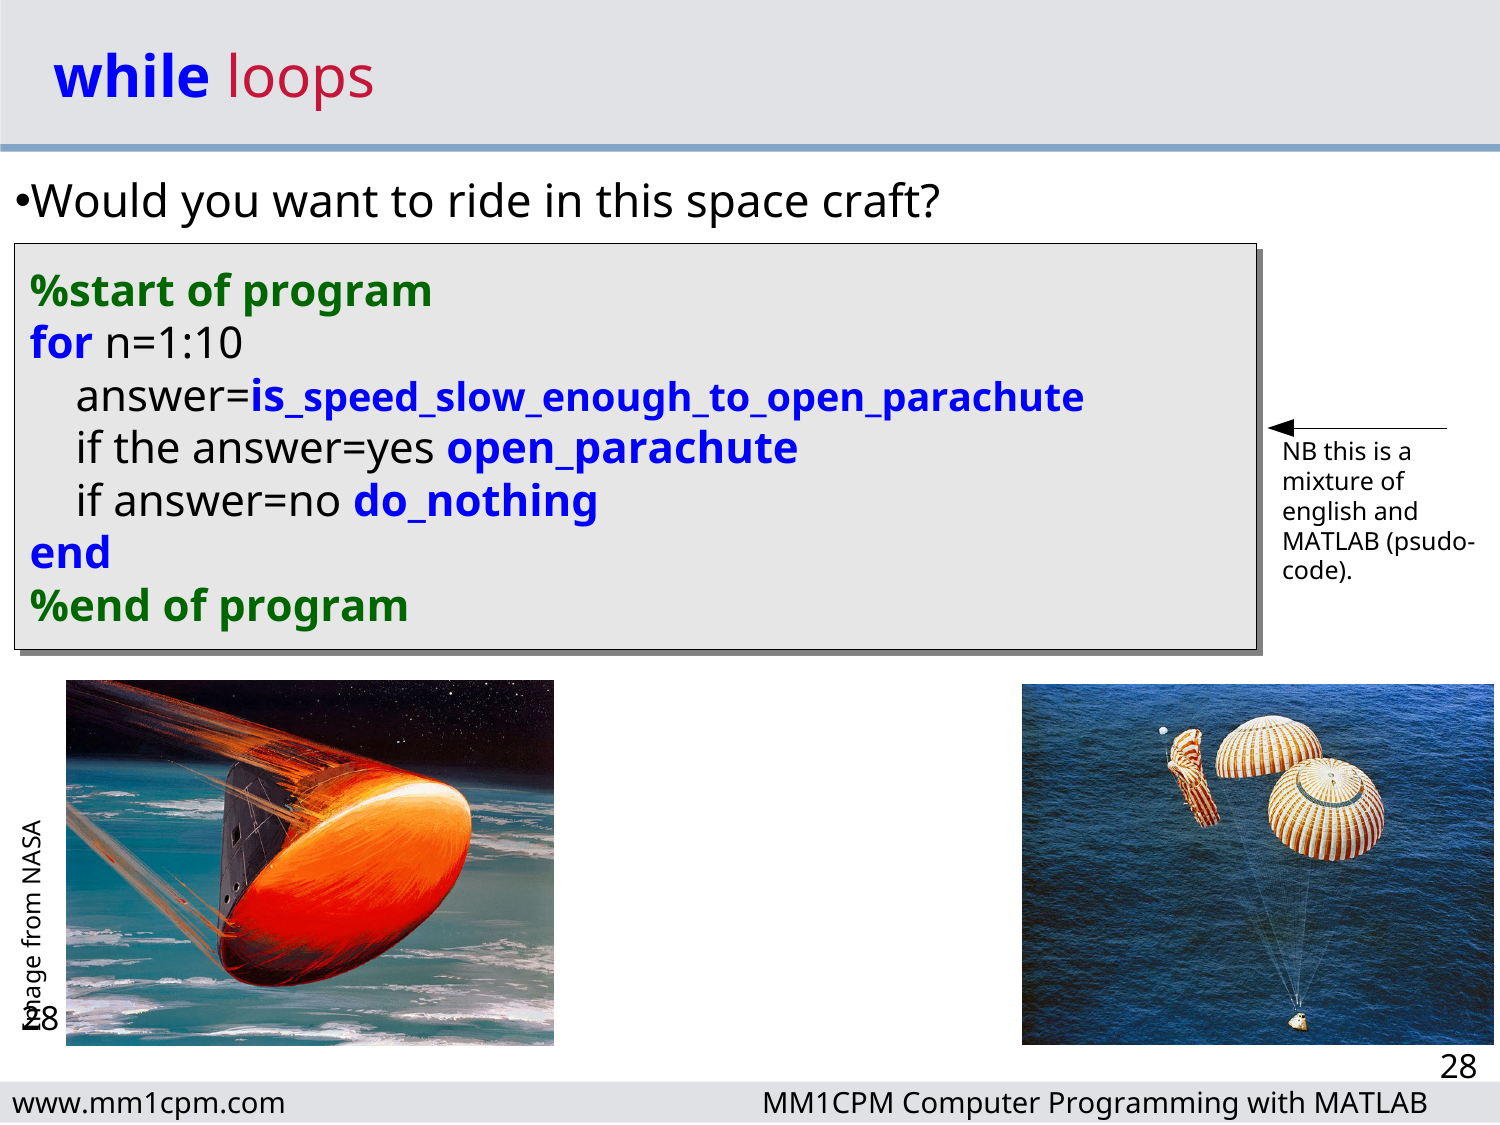

# while loops
Would you want to ride in this space craft?
%start of program
for n=1:10
 answer=is_speed_slow_enough_to_open_parachute
 if the answer=yes open_parachute
 if answer=no do_nothing
end
%end of program
NB this is a mixture of english and MATLAB (psudo-code).
Image from NASA